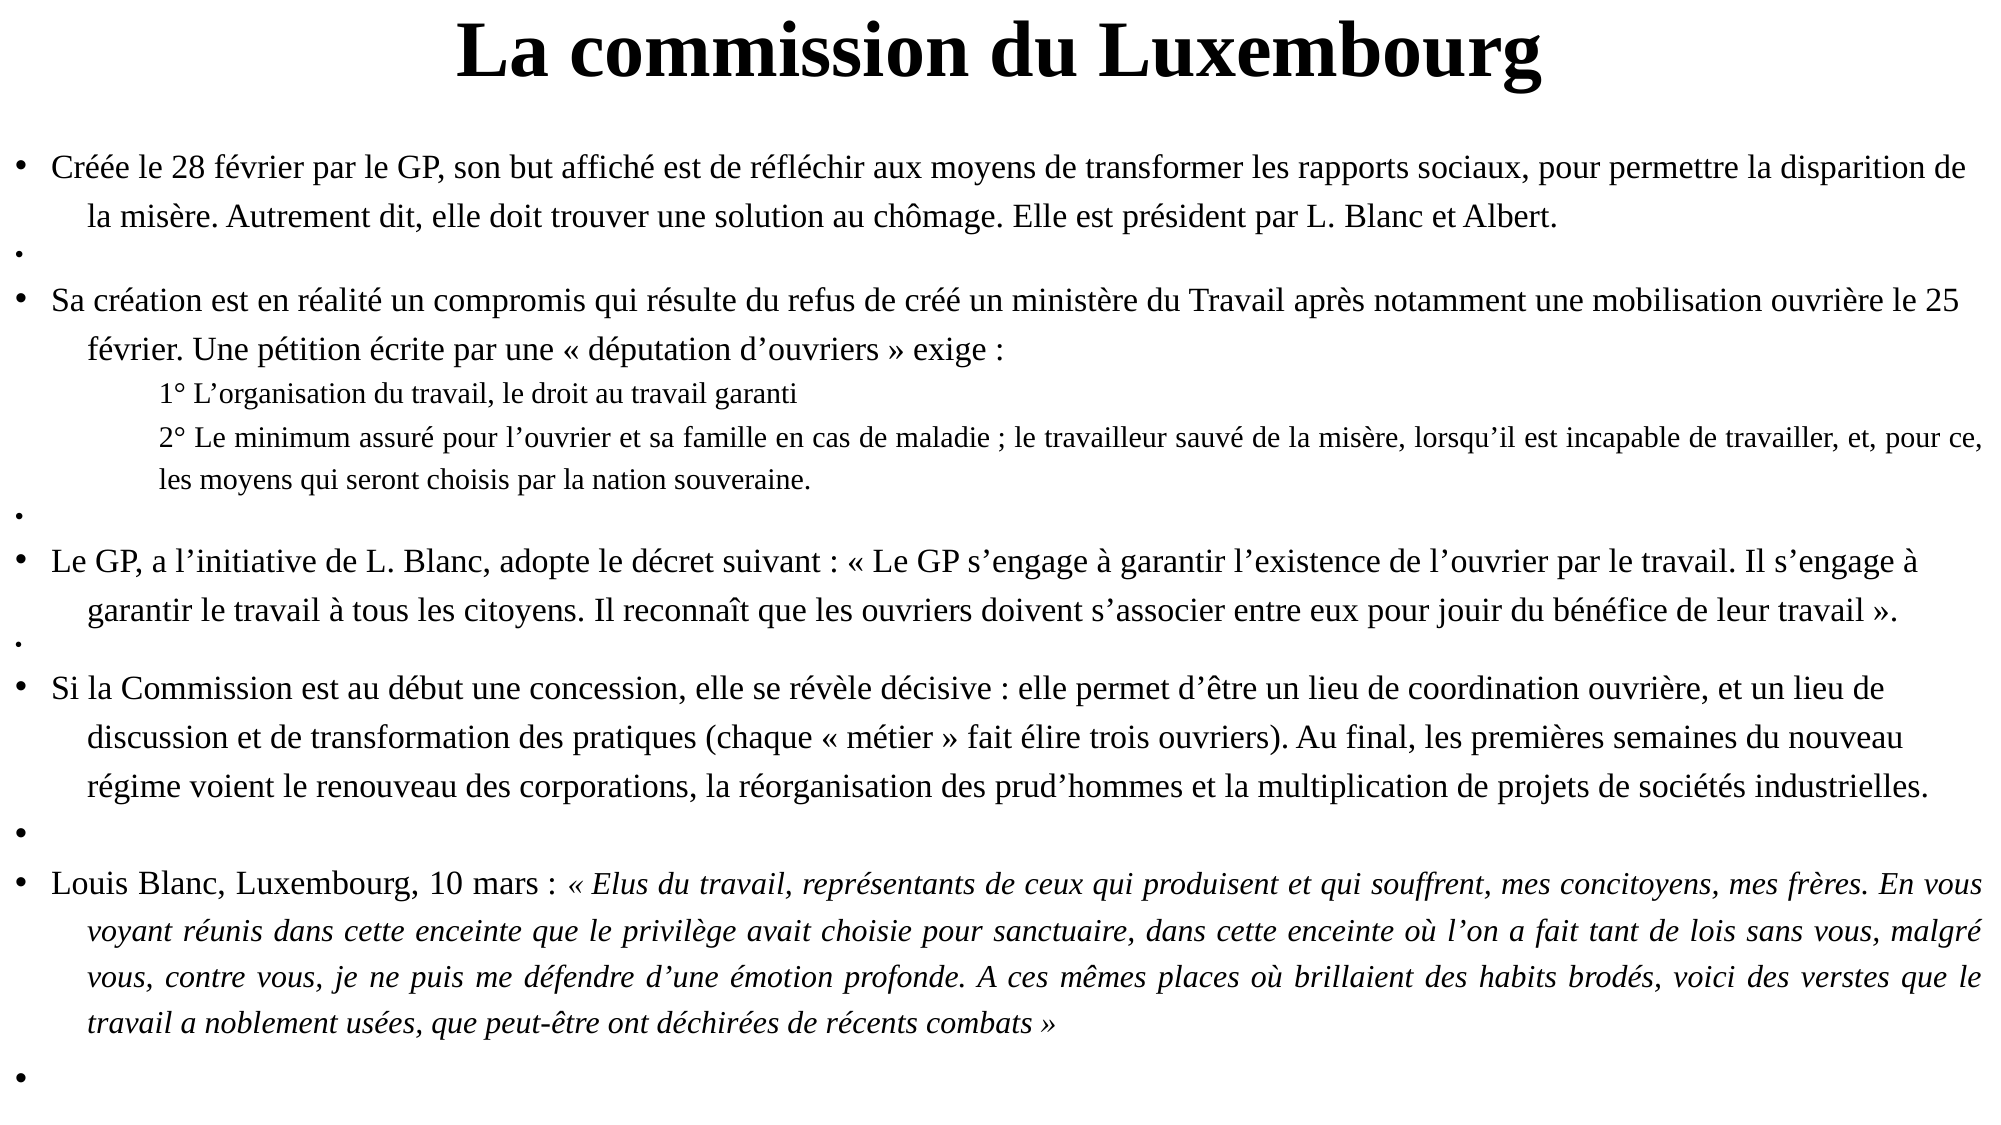

# La commission du Luxembourg
Créée le 28 février par le GP, son but affiché est de réfléchir aux moyens de transformer les rapports sociaux, pour permettre la disparition de la misère. Autrement dit, elle doit trouver une solution au chômage. Elle est président par L. Blanc et Albert.
Sa création est en réalité un compromis qui résulte du refus de créé un ministère du Travail après notamment une mobilisation ouvrière le 25 février. Une pétition écrite par une « députation d’ouvriers » exige :
1° L’organisation du travail, le droit au travail garanti
2° Le minimum assuré pour l’ouvrier et sa famille en cas de maladie ; le travailleur sauvé de la misère, lorsqu’il est incapable de travailler, et, pour ce, les moyens qui seront choisis par la nation souveraine.
Le GP, a l’initiative de L. Blanc, adopte le décret suivant : « Le GP s’engage à garantir l’existence de l’ouvrier par le travail. Il s’engage à garantir le travail à tous les citoyens. Il reconnaît que les ouvriers doivent s’associer entre eux pour jouir du bénéfice de leur travail ».
Si la Commission est au début une concession, elle se révèle décisive : elle permet d’être un lieu de coordination ouvrière, et un lieu de discussion et de transformation des pratiques (chaque « métier » fait élire trois ouvriers). Au final, les premières semaines du nouveau régime voient le renouveau des corporations, la réorganisation des prud’hommes et la multiplication de projets de sociétés industrielles.
Louis Blanc, Luxembourg, 10 mars : « Elus du travail, représentants de ceux qui produisent et qui souffrent, mes concitoyens, mes frères. En vous voyant réunis dans cette enceinte que le privilège avait choisie pour sanctuaire, dans cette enceinte où l’on a fait tant de lois sans vous, malgré vous, contre vous, je ne puis me défendre d’une émotion profonde. A ces mêmes places où brillaient des habits brodés, voici des verstes que le travail a noblement usées, que peut-être ont déchirées de récents combats »